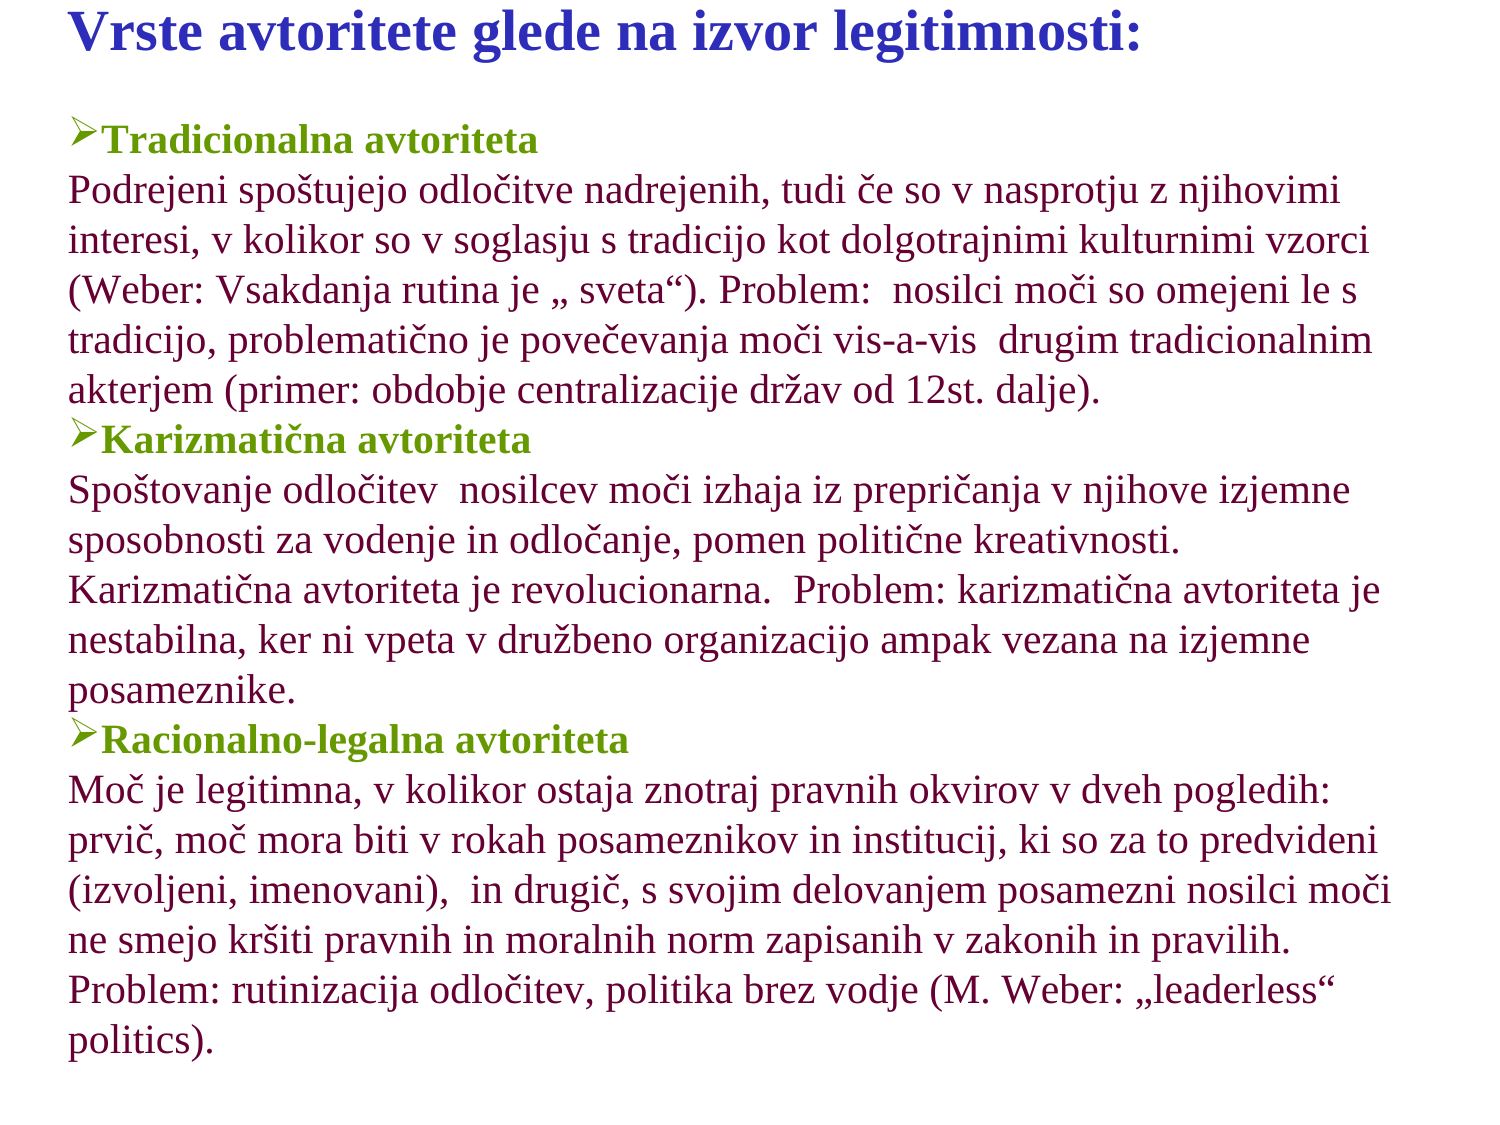

Vrste avtoritete glede na izvor legitimnosti:
Tradicionalna avtoriteta
Podrejeni spoštujejo odločitve nadrejenih, tudi če so v nasprotju z njihovimi interesi, v kolikor so v soglasju s tradicijo kot dolgotrajnimi kulturnimi vzorci (Weber: Vsakdanja rutina je „ sveta“). Problem: nosilci moči so omejeni le s tradicijo, problematično je povečevanja moči vis-a-vis drugim tradicionalnim akterjem (primer: obdobje centralizacije držav od 12st. dalje).
Karizmatična avtoriteta
Spoštovanje odločitev nosilcev moči izhaja iz prepričanja v njihove izjemne sposobnosti za vodenje in odločanje, pomen politične kreativnosti. Karizmatična avtoriteta je revolucionarna. Problem: karizmatična avtoriteta je nestabilna, ker ni vpeta v družbeno organizacijo ampak vezana na izjemne posameznike.
Racionalno-legalna avtoriteta
Moč je legitimna, v kolikor ostaja znotraj pravnih okvirov v dveh pogledih: prvič, moč mora biti v rokah posameznikov in institucij, ki so za to predvideni (izvoljeni, imenovani), in drugič, s svojim delovanjem posamezni nosilci moči ne smejo kršiti pravnih in moralnih norm zapisanih v zakonih in pravilih. Problem: rutinizacija odločitev, politika brez vodje (M. Weber: „leaderless“ politics).